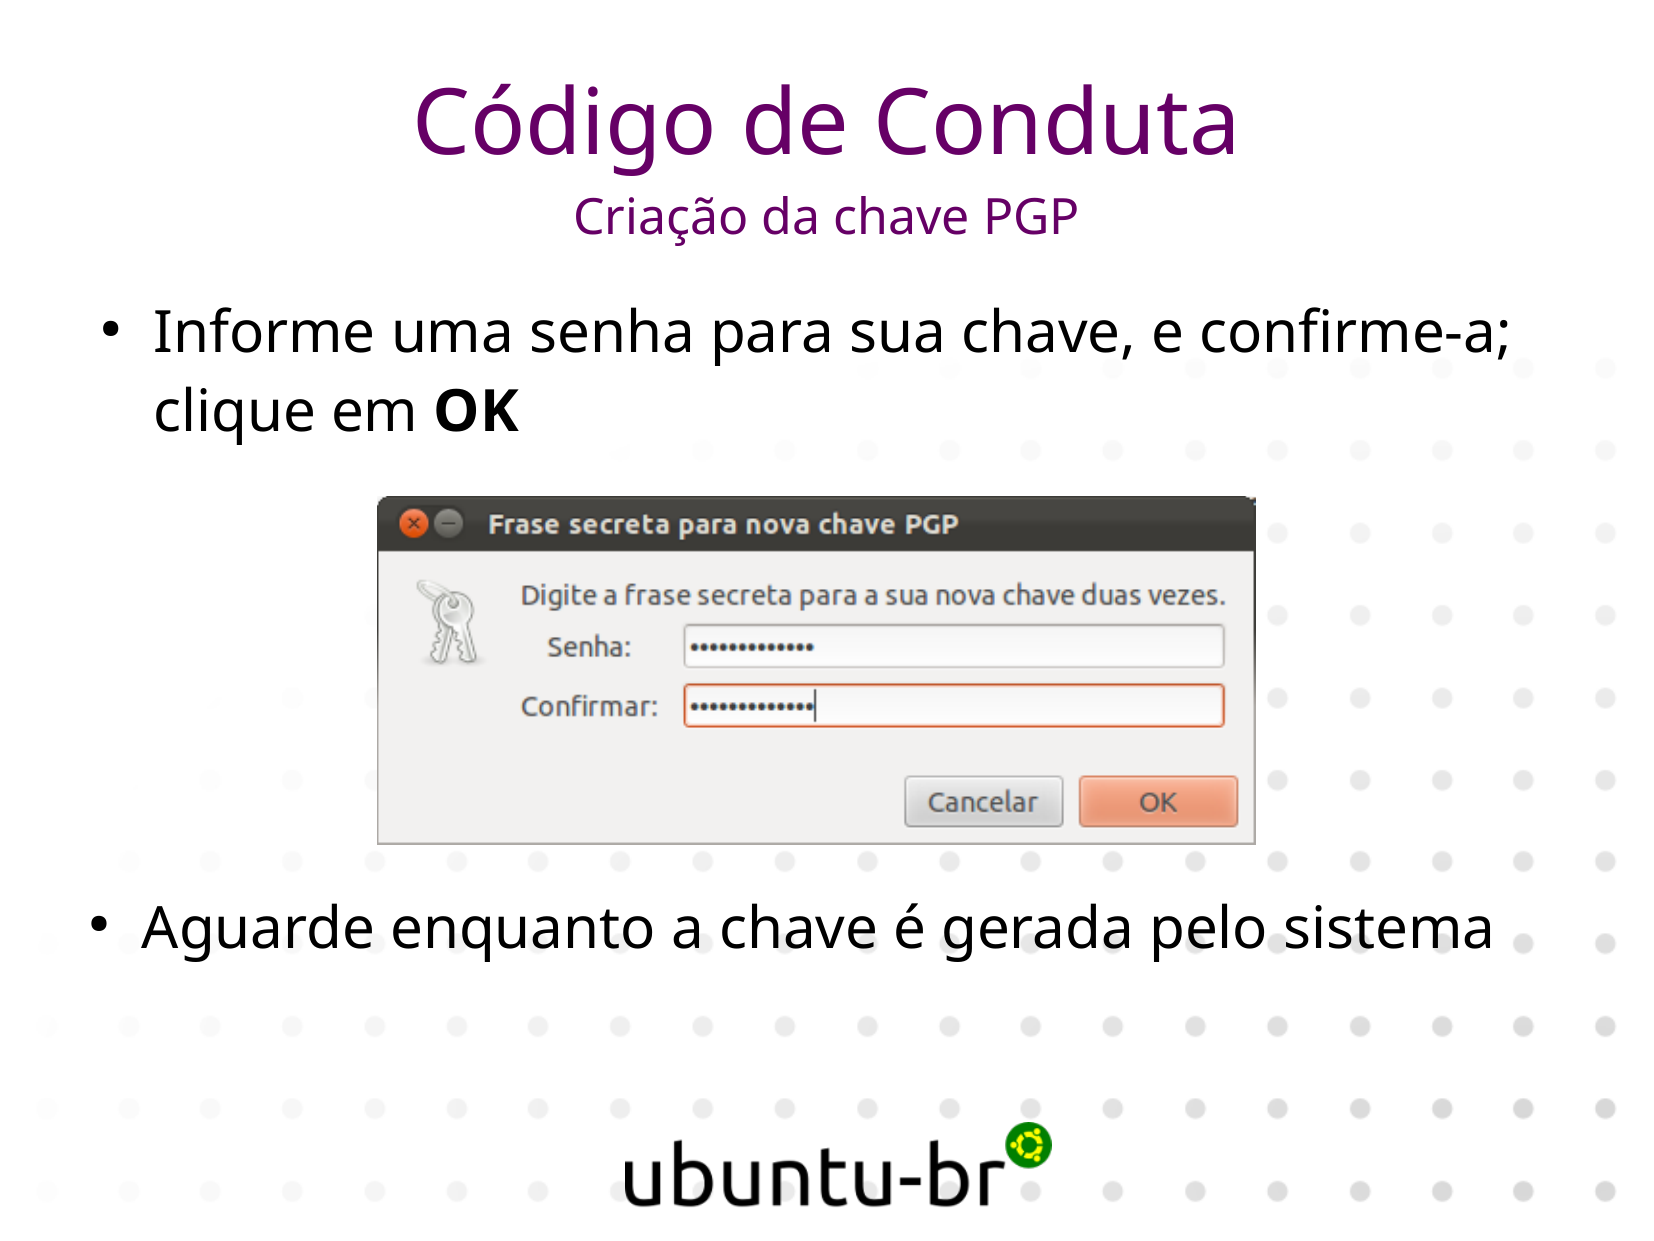

# Código de Conduta Criação da chave PGP
Informe uma senha para sua chave, e confirme-a; clique em OK
Aguarde enquanto a chave é gerada pelo sistema